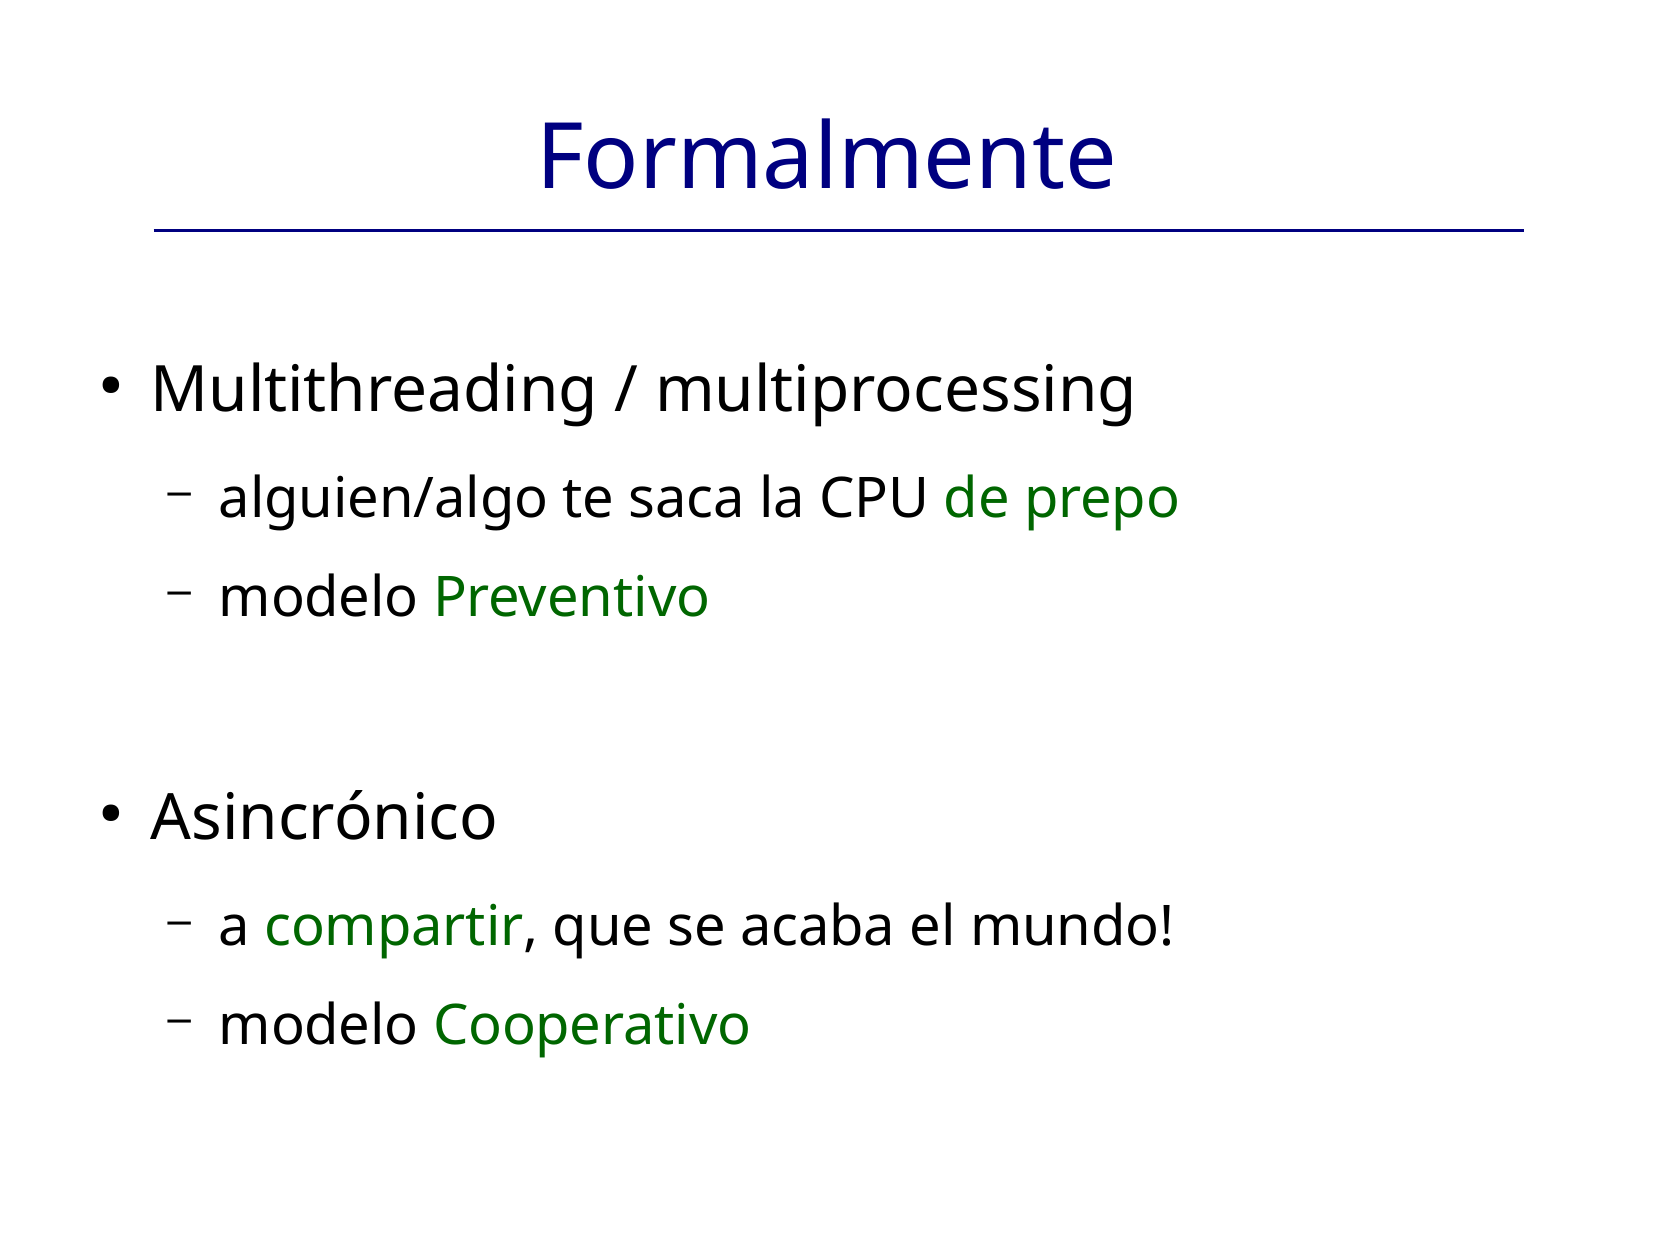

# Formalmente
Multithreading / multiprocessing
alguien/algo te saca la CPU de prepo
modelo Preventivo
Asincrónico
a compartir, que se acaba el mundo!
modelo Cooperativo